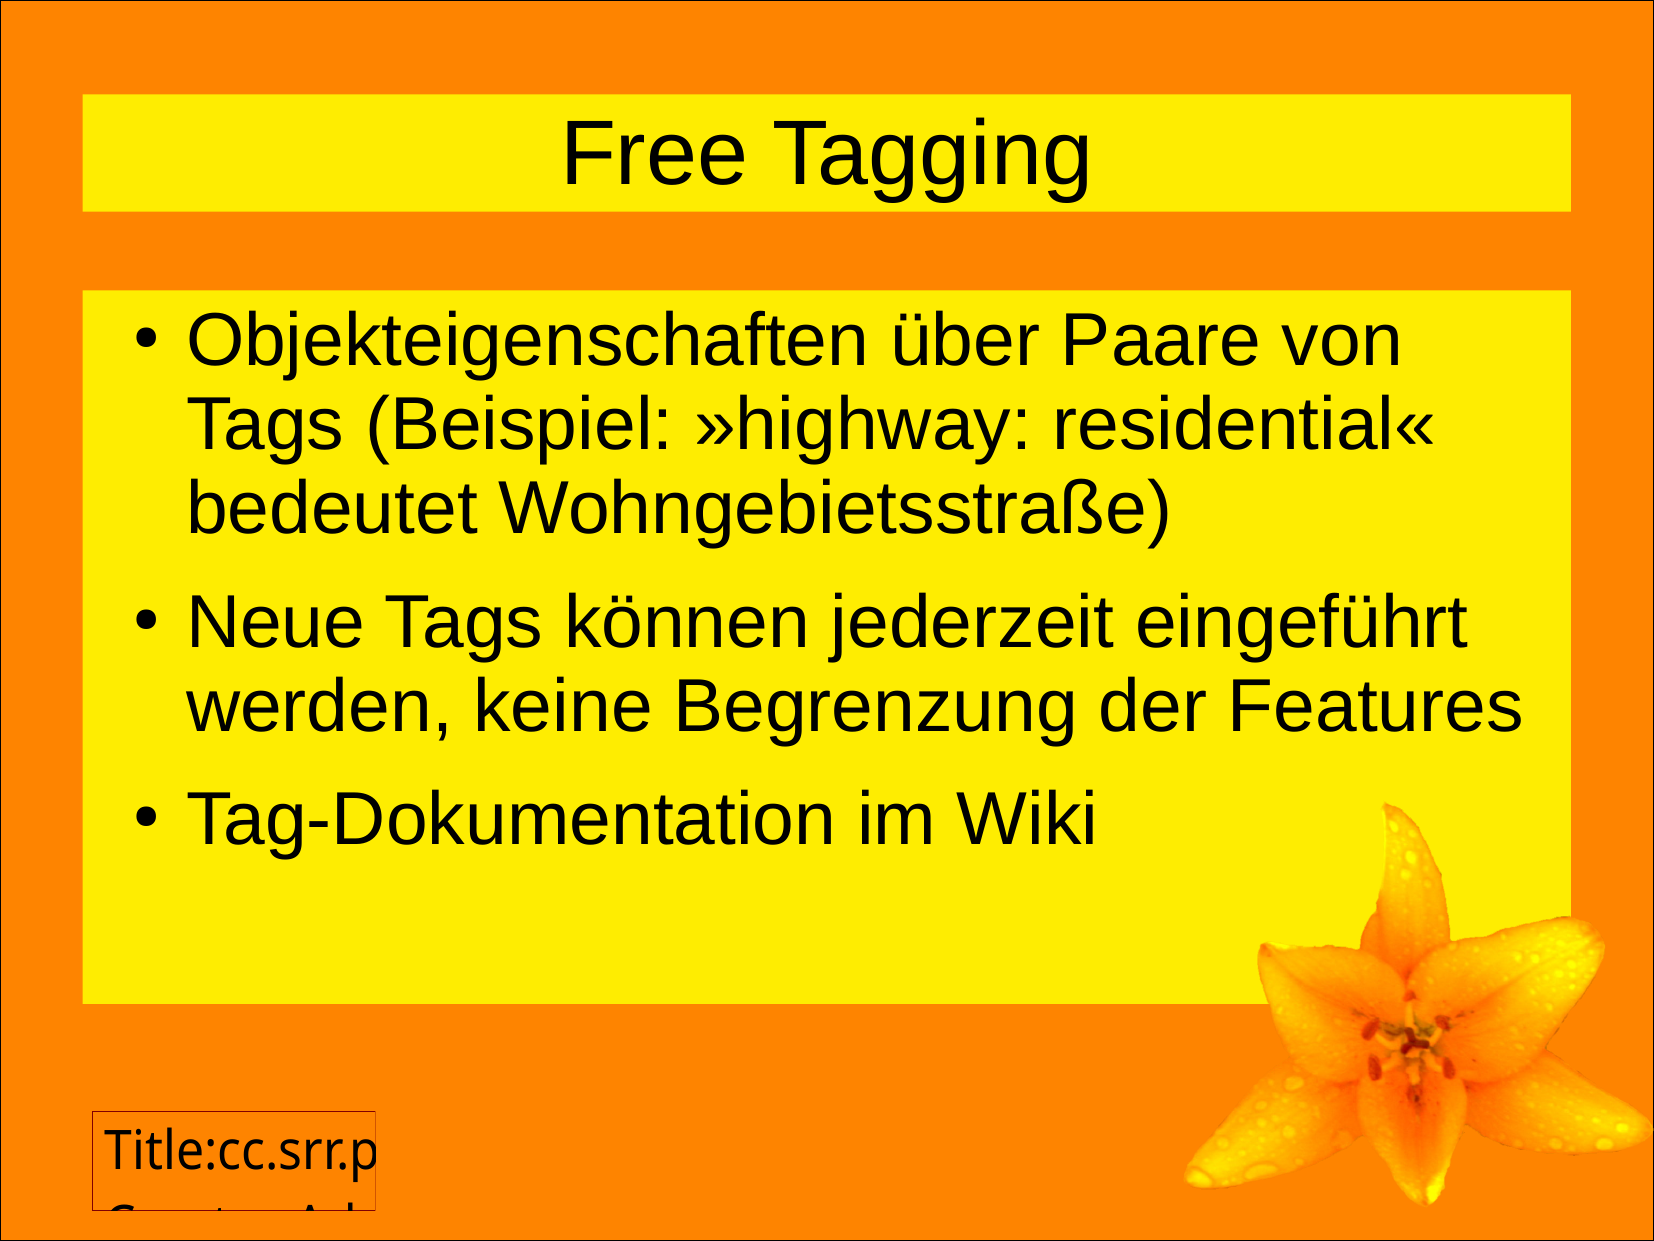

Free Tagging
Objekteigenschaften über Paare von Tags (Beispiel: »highway: residential« bedeutet Wohngebietsstraße)
Neue Tags können jederzeit eingeführt werden, keine Begrenzung der Features
Tag-Dokumentation im Wiki